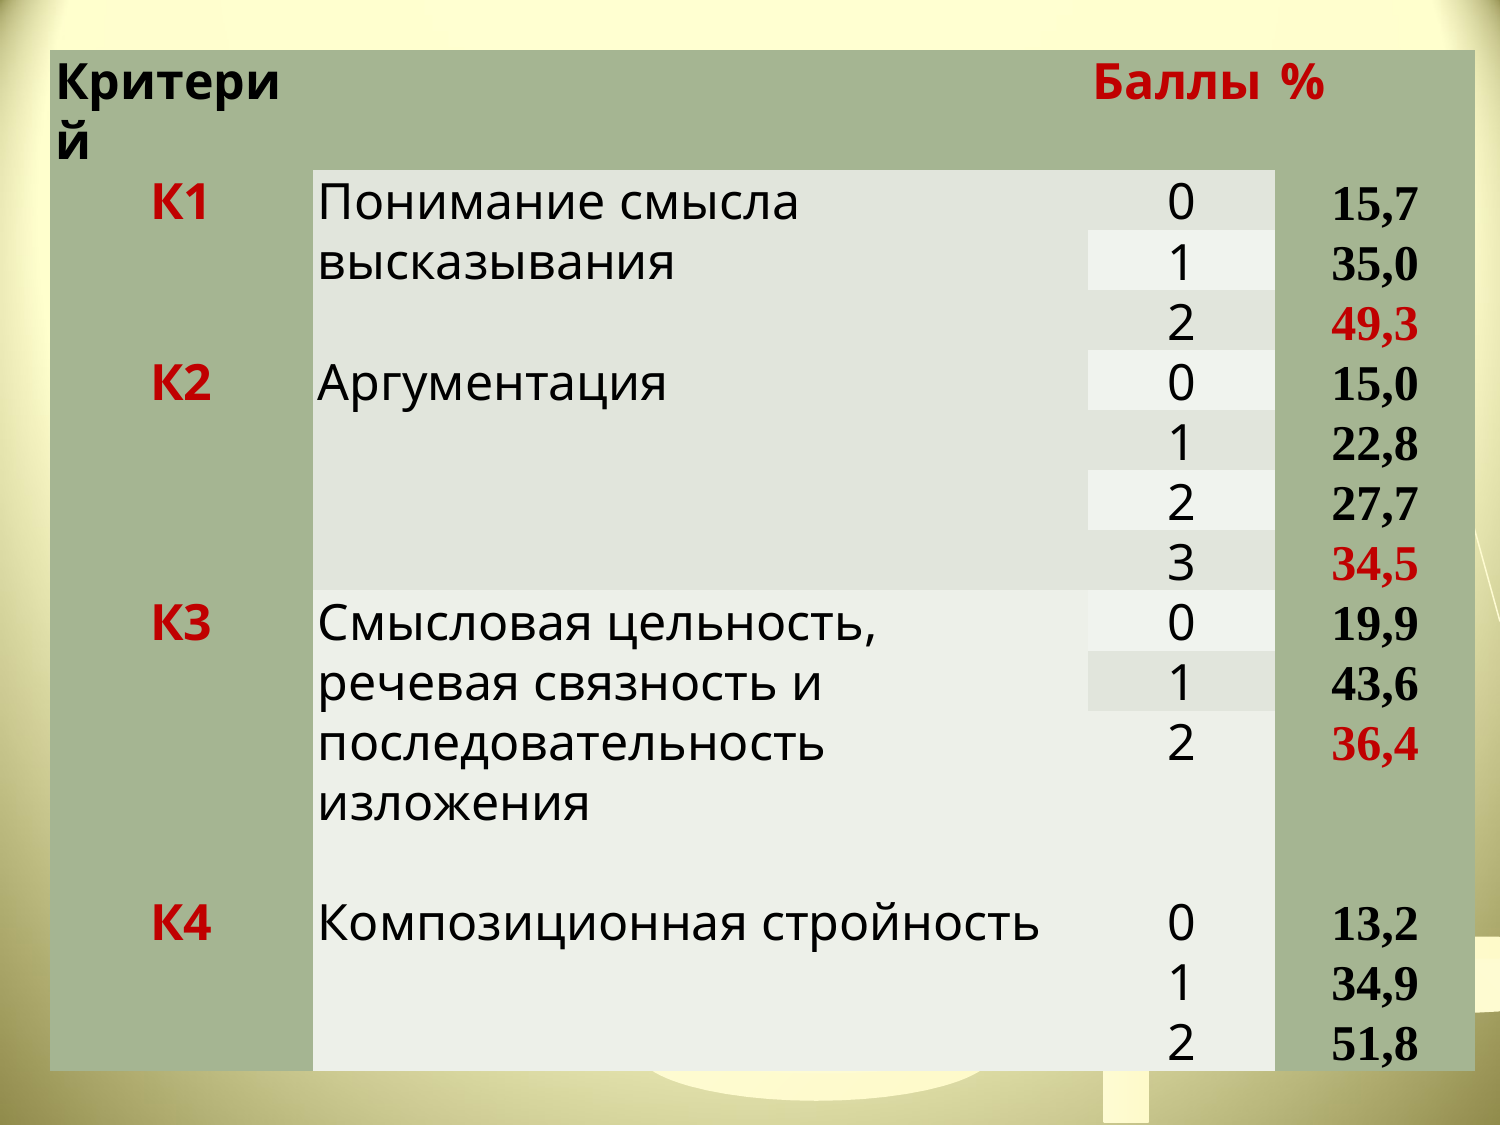

# Часть 2
| Критерий | | Баллы | % |
| --- | --- | --- | --- |
| К1 | Понимание смысла высказывания | 0 | 15,7 |
| | | 1 | 35,0 |
| | | 2 | 49,3 |
| К2 | Аргументация | 0 | 15,0 |
| | | 1 | 22,8 |
| | | 2 | 27,7 |
| | | 3 | 34,5 |
| К3 | Смысловая цельность, речевая связность и последовательность изложения | 0 | 19,9 |
| | | 1 | 43,6 |
| | | 2 | 36,4 |
| К4 | Композиционная стройность | 0 | 13,2 |
| | | 1 | 34,9 |
| | | 2 | 51,8 |